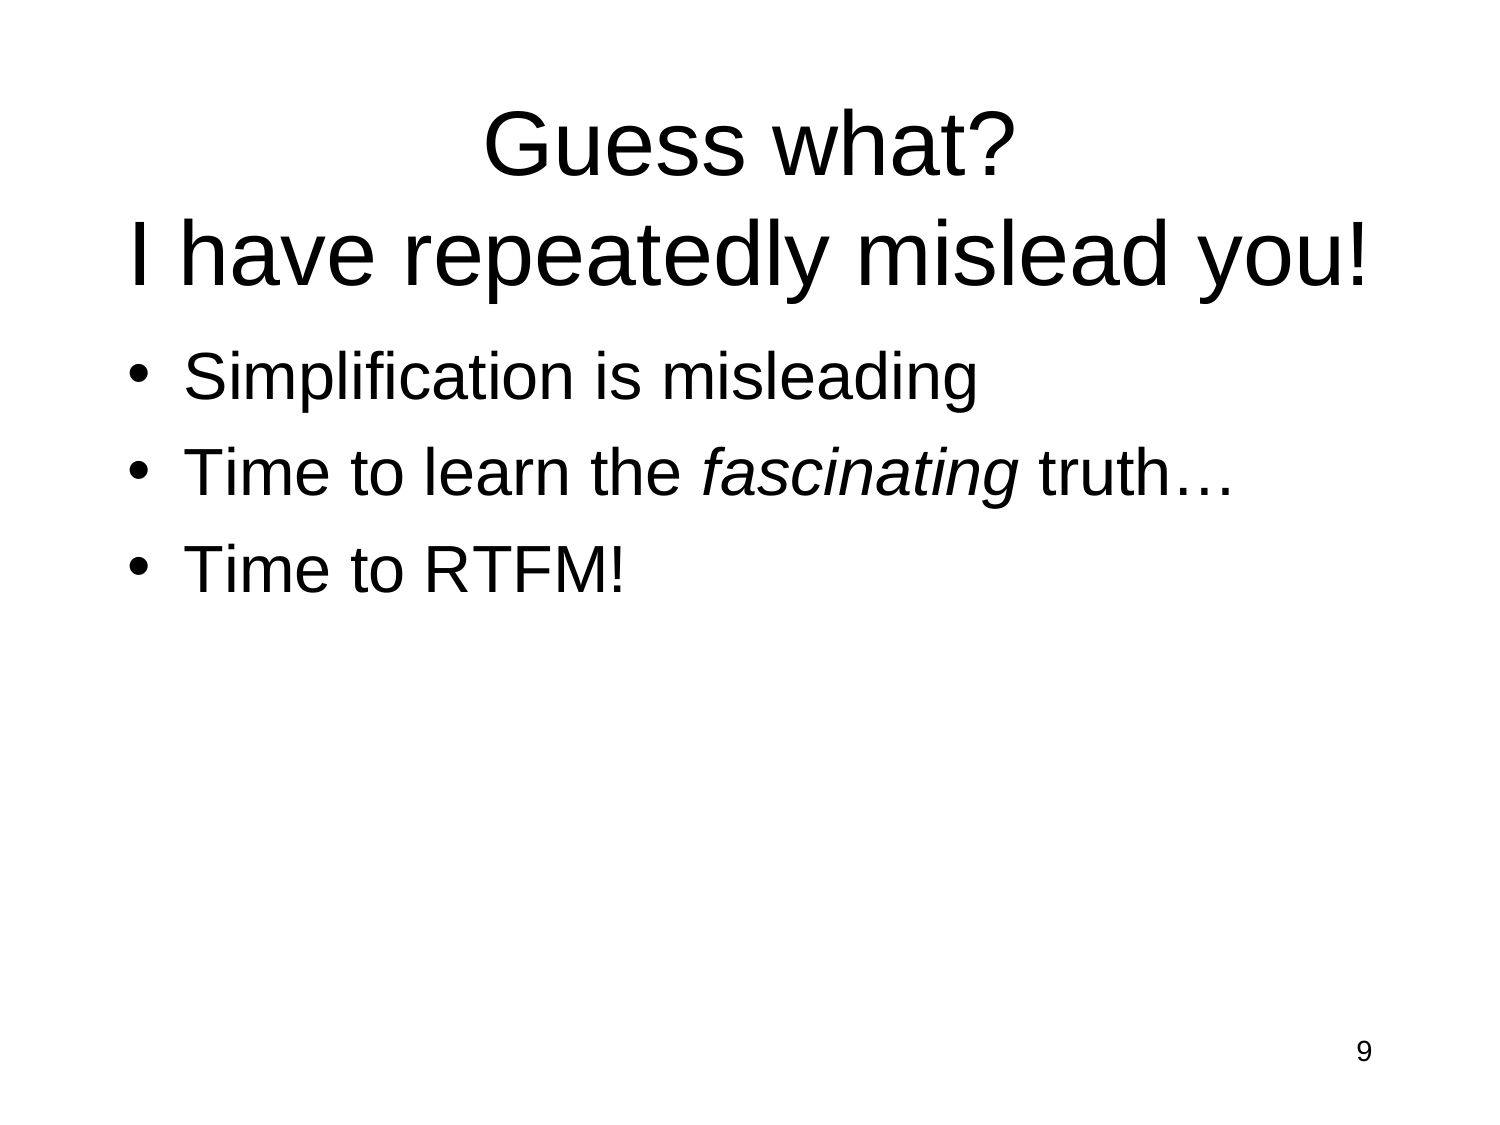

# Guess what? I have repeatedly mislead you!
Simplification is misleading
Time to learn the fascinating truth…
Time to RTFM!